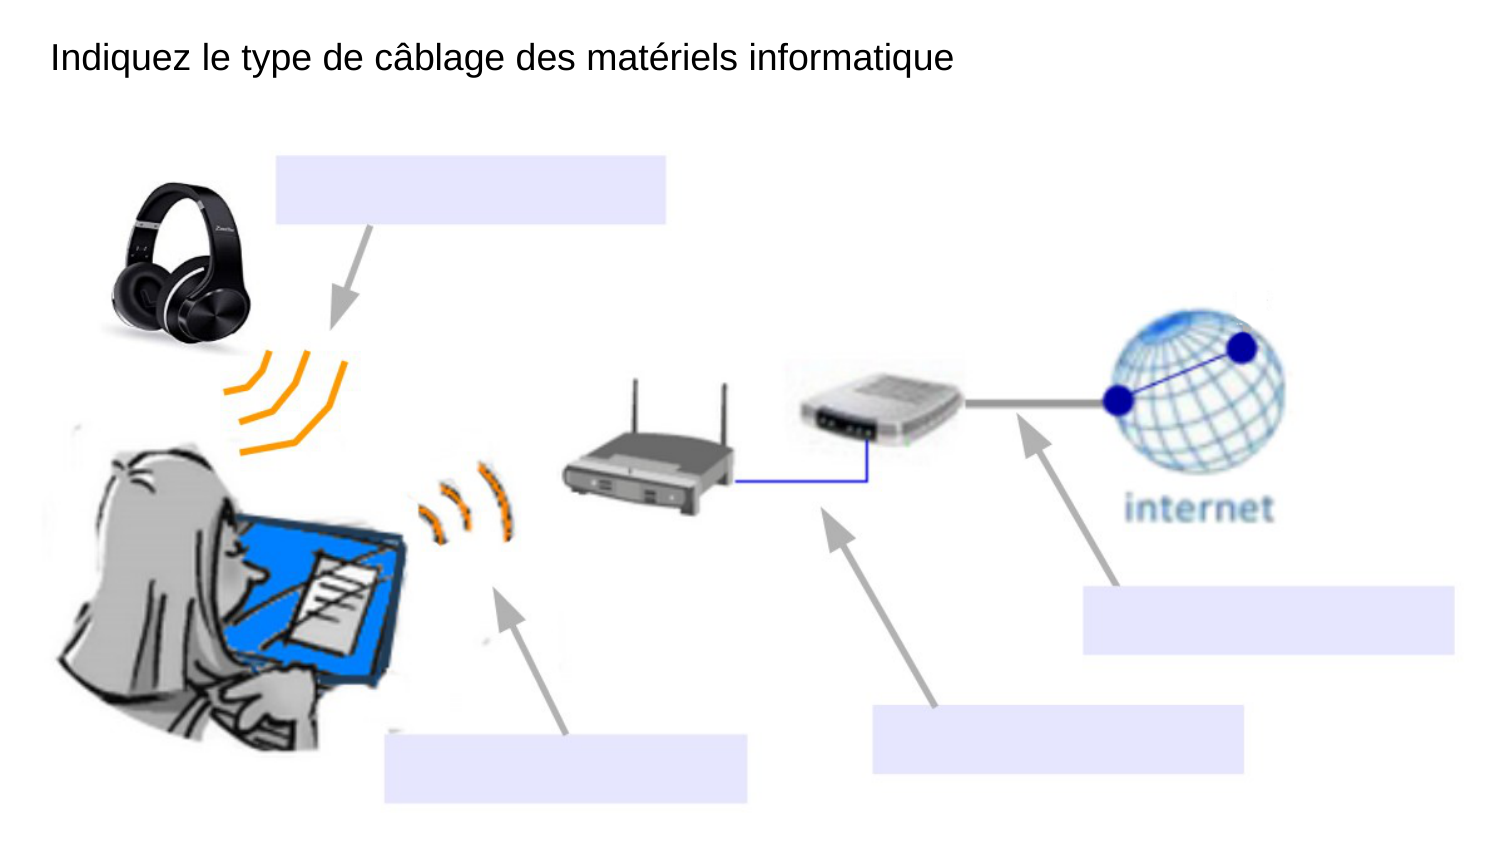

Indiquez le type de câblage des matériels informatique